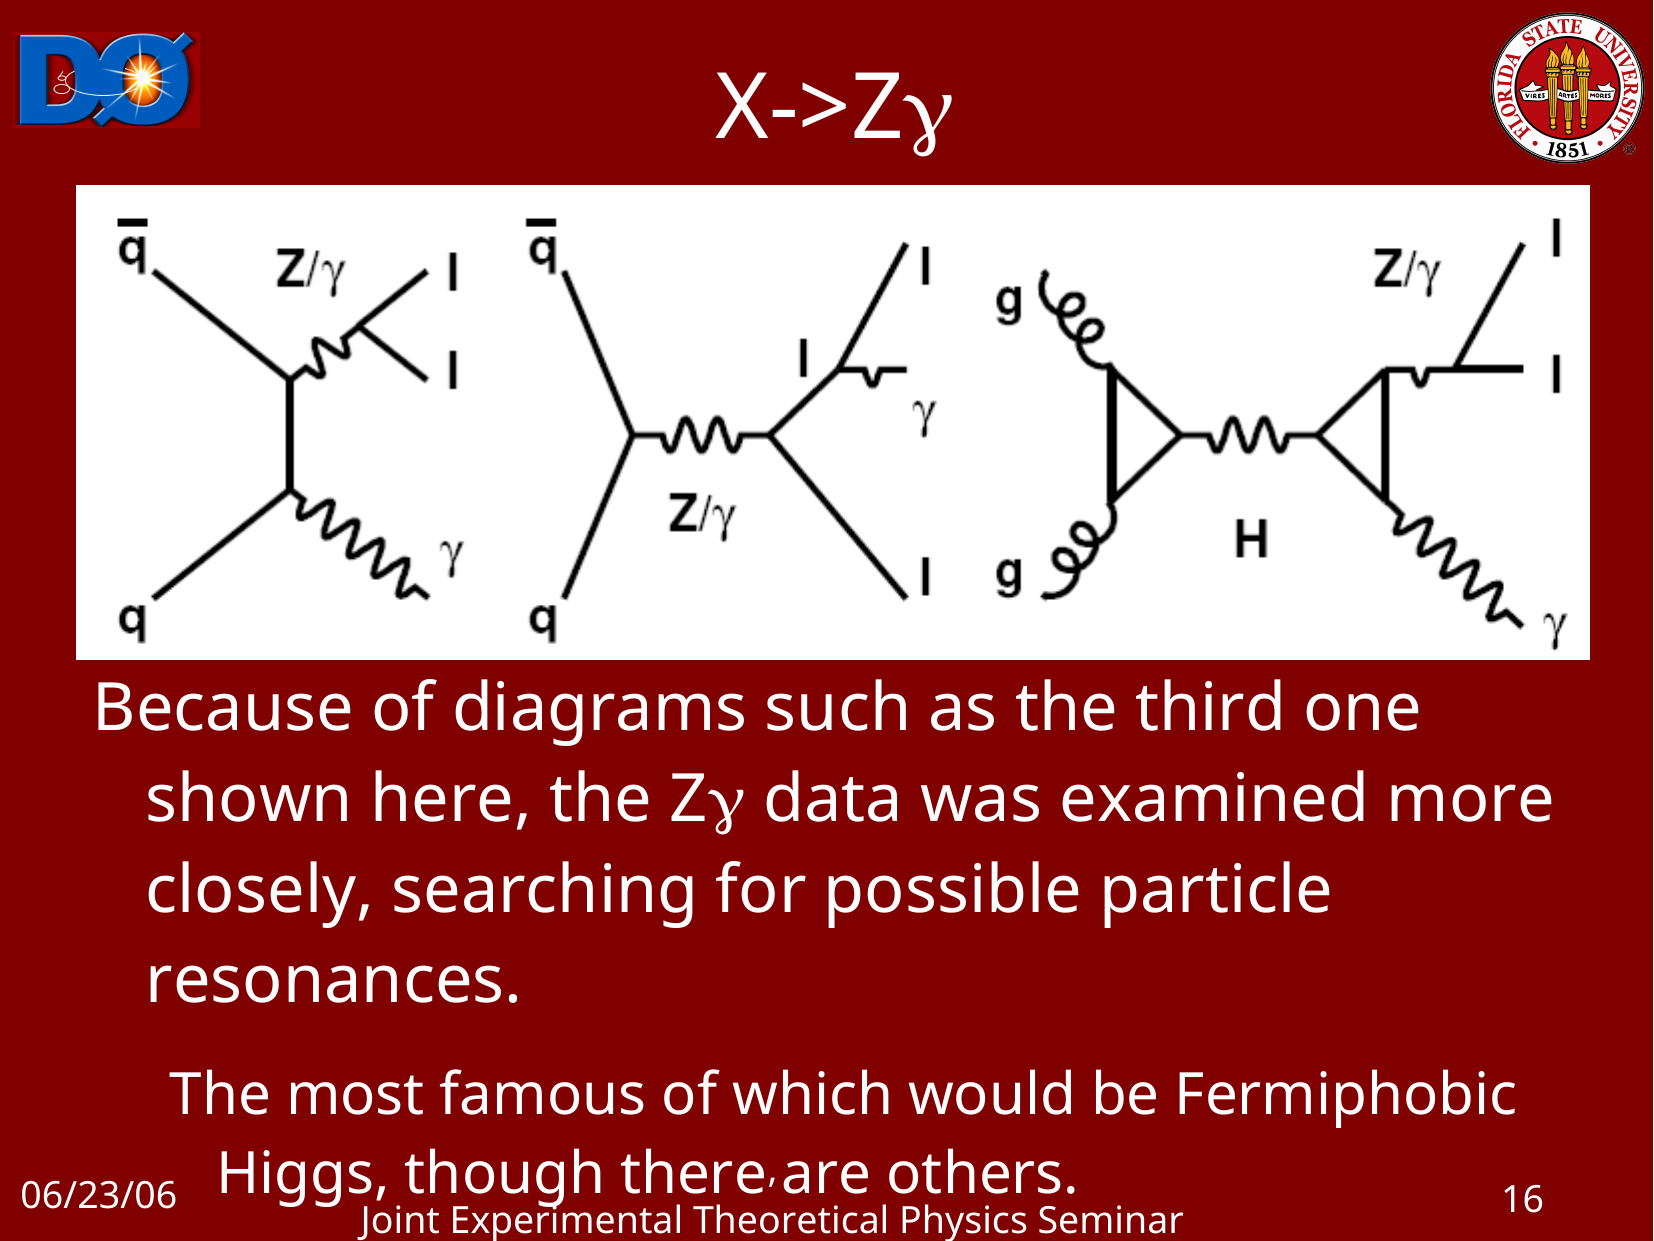

# X->Zg
Because of diagrams such as the third one shown here, the Zg data was examined more closely, searching for possible particle resonances.
The most famous of which would be Fermiphobic Higgs, though there are others.